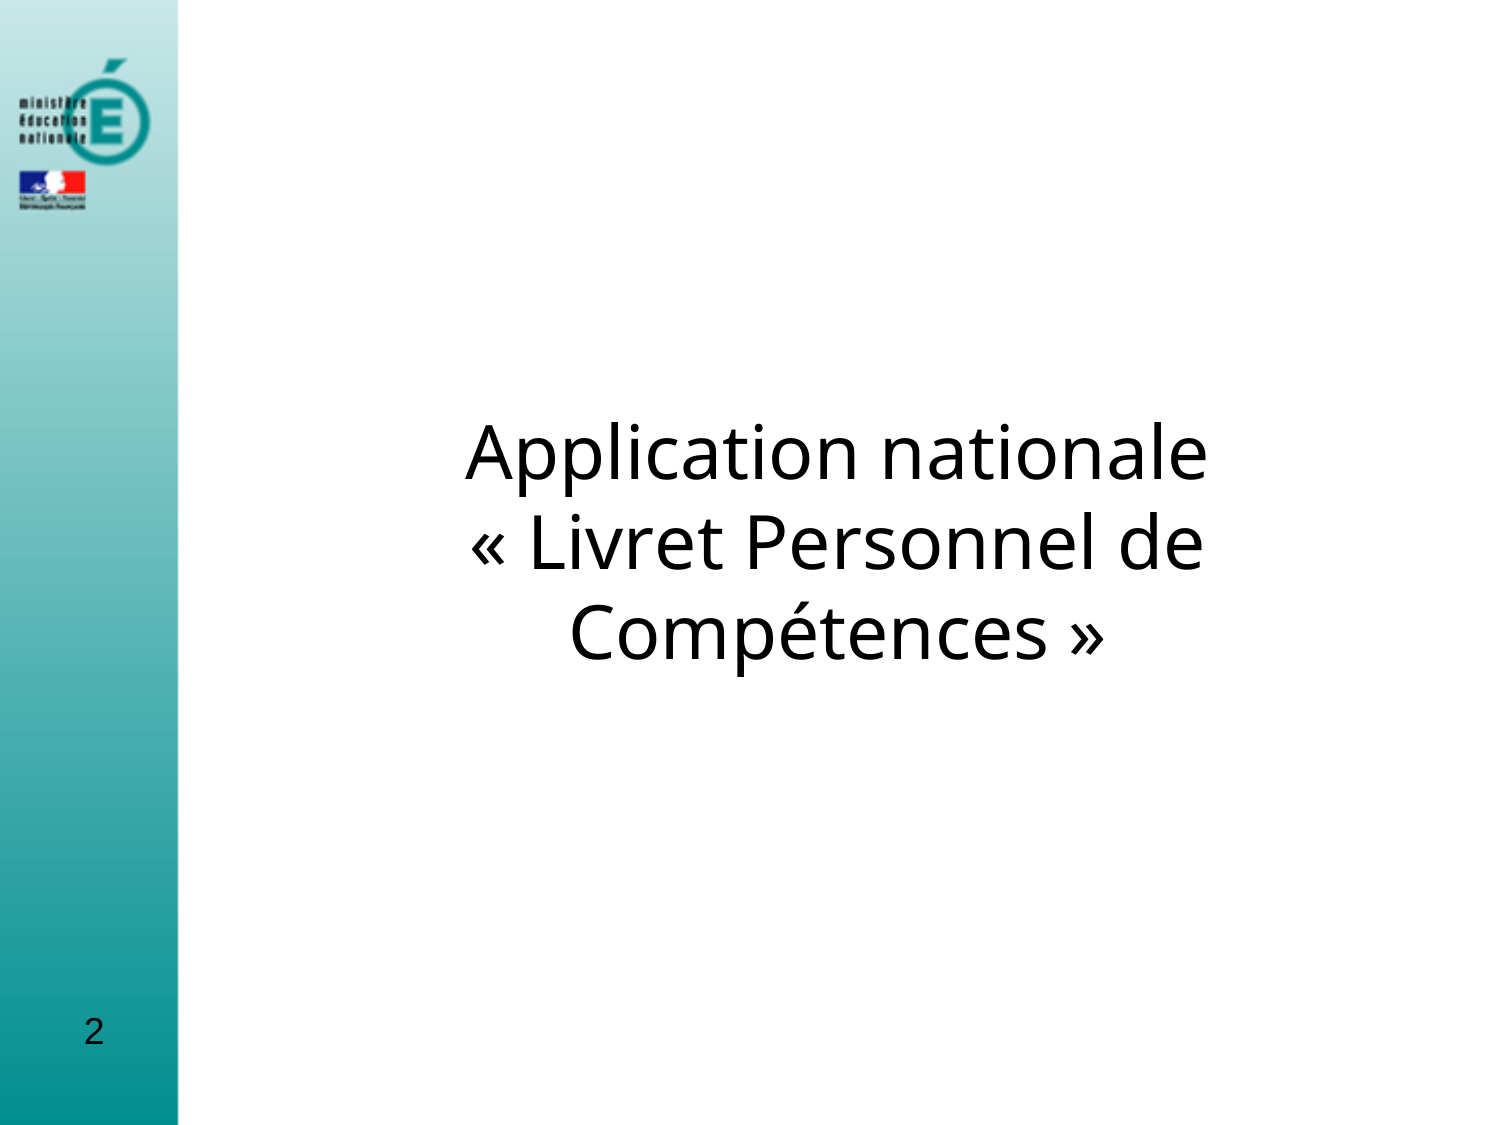

# Application nationale « Livret Personnel de Compétences »